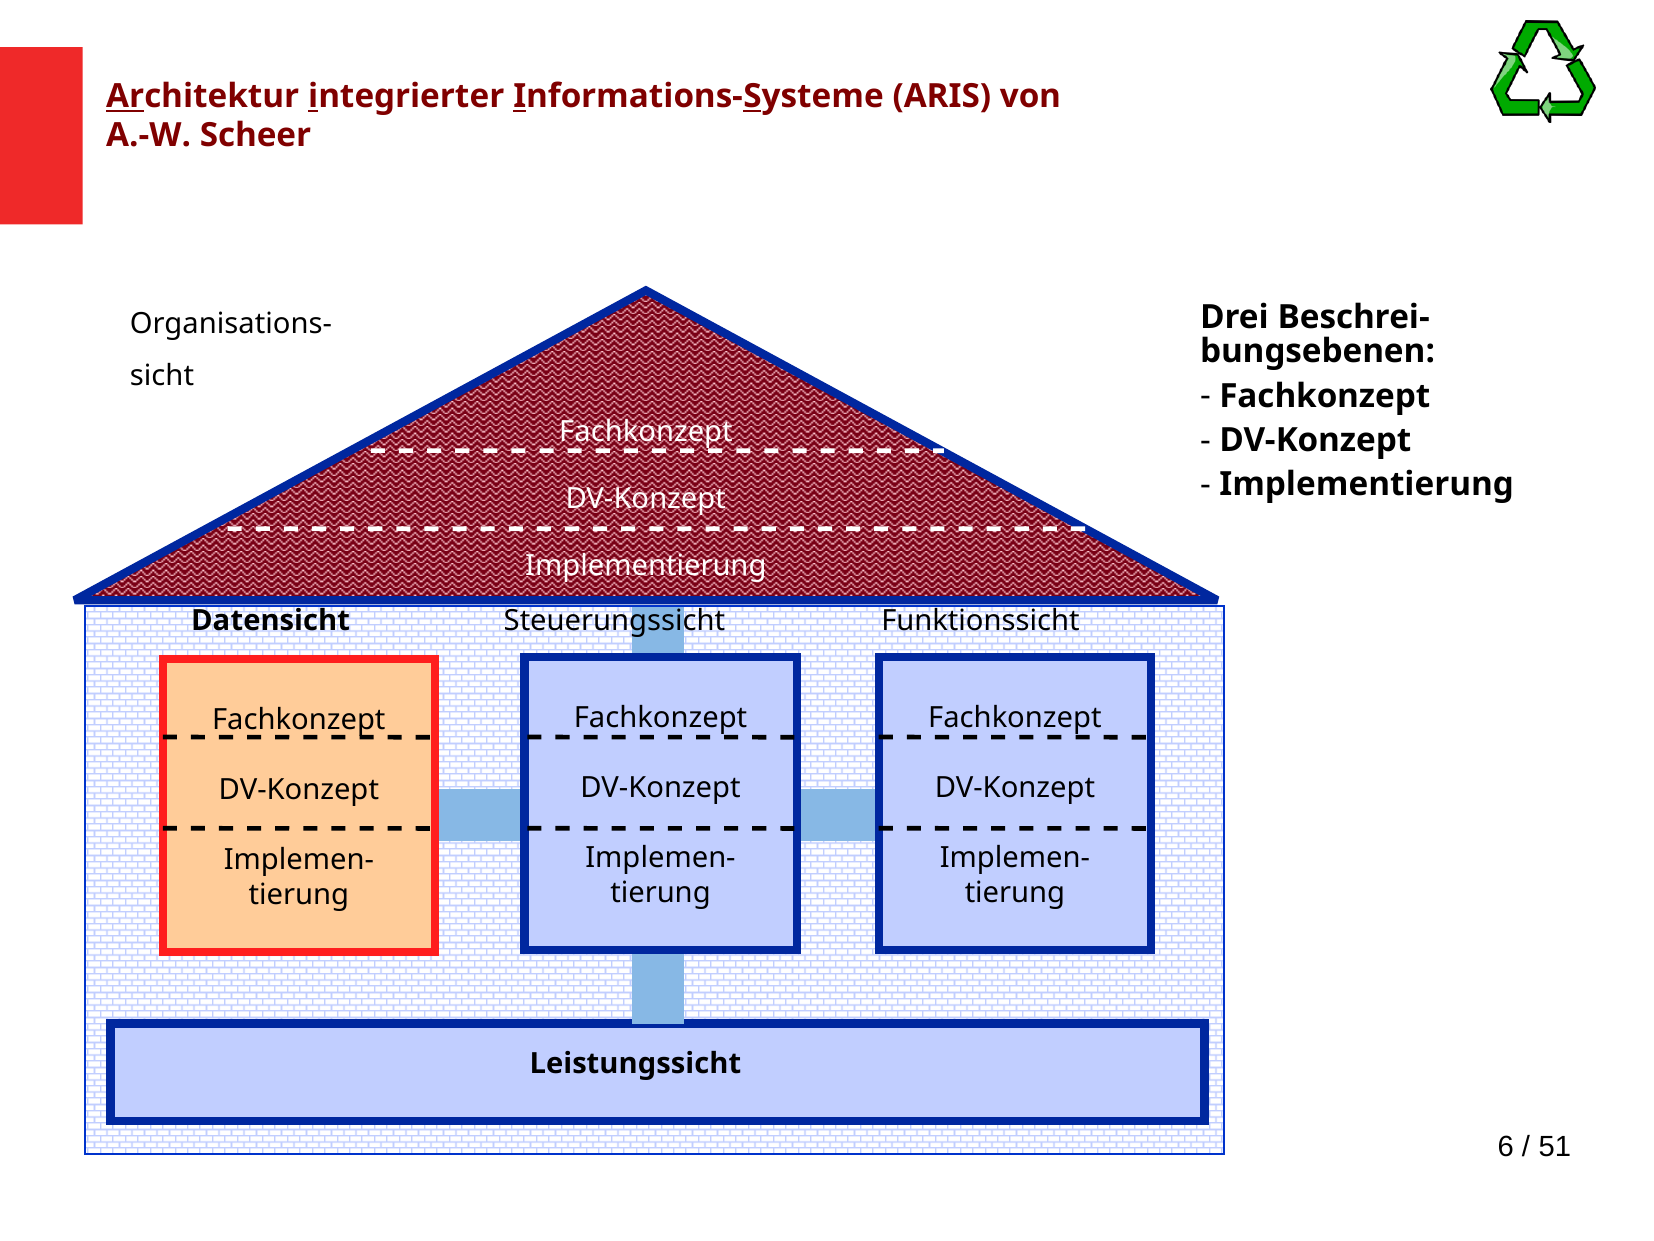

# Architektur integrierter Informations-Systeme (ARIS) von A.-W. Scheer
Fachkonzept
DV-Konzept
Implementierung
Drei Beschrei-bungsebenen:
 Fachkonzept
 DV-Konzept
 Implementierung
Organisations-
sicht
Datensicht
Steuerungssicht
Funktionssicht
Fachkonzept
DV-Konzept
Implemen-
tierung
Fachkonzept
DV-Konzept
Implemen-
tierung
Fachkonzept
DV-Konzept
Implemen-
tierung
Leistungssicht
6